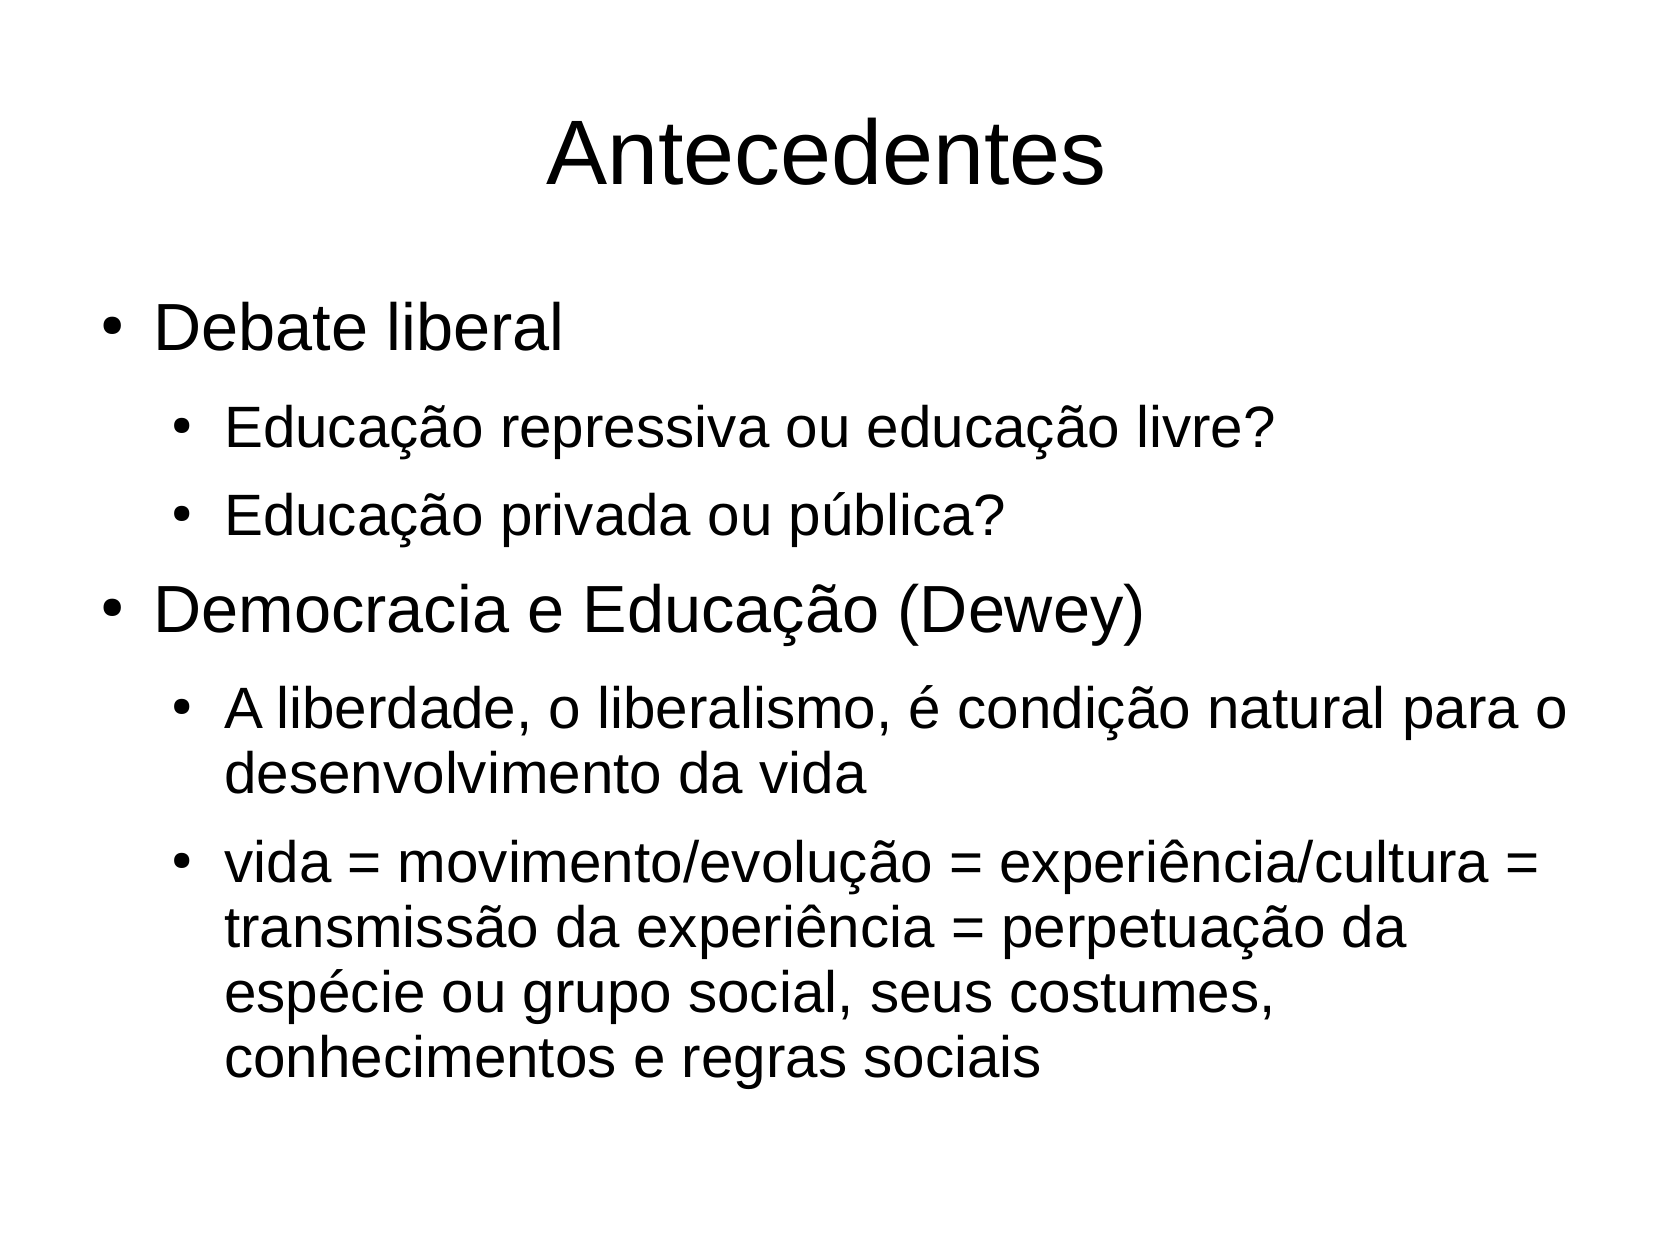

# Antecedentes
Debate liberal
Educação repressiva ou educação livre?
Educação privada ou pública?
Democracia e Educação (Dewey)
A liberdade, o liberalismo, é condição natural para o desenvolvimento da vida
vida = movimento/evolução = experiência/cultura = transmissão da experiência = perpetuação da espécie ou grupo social, seus costumes, conhecimentos e regras sociais